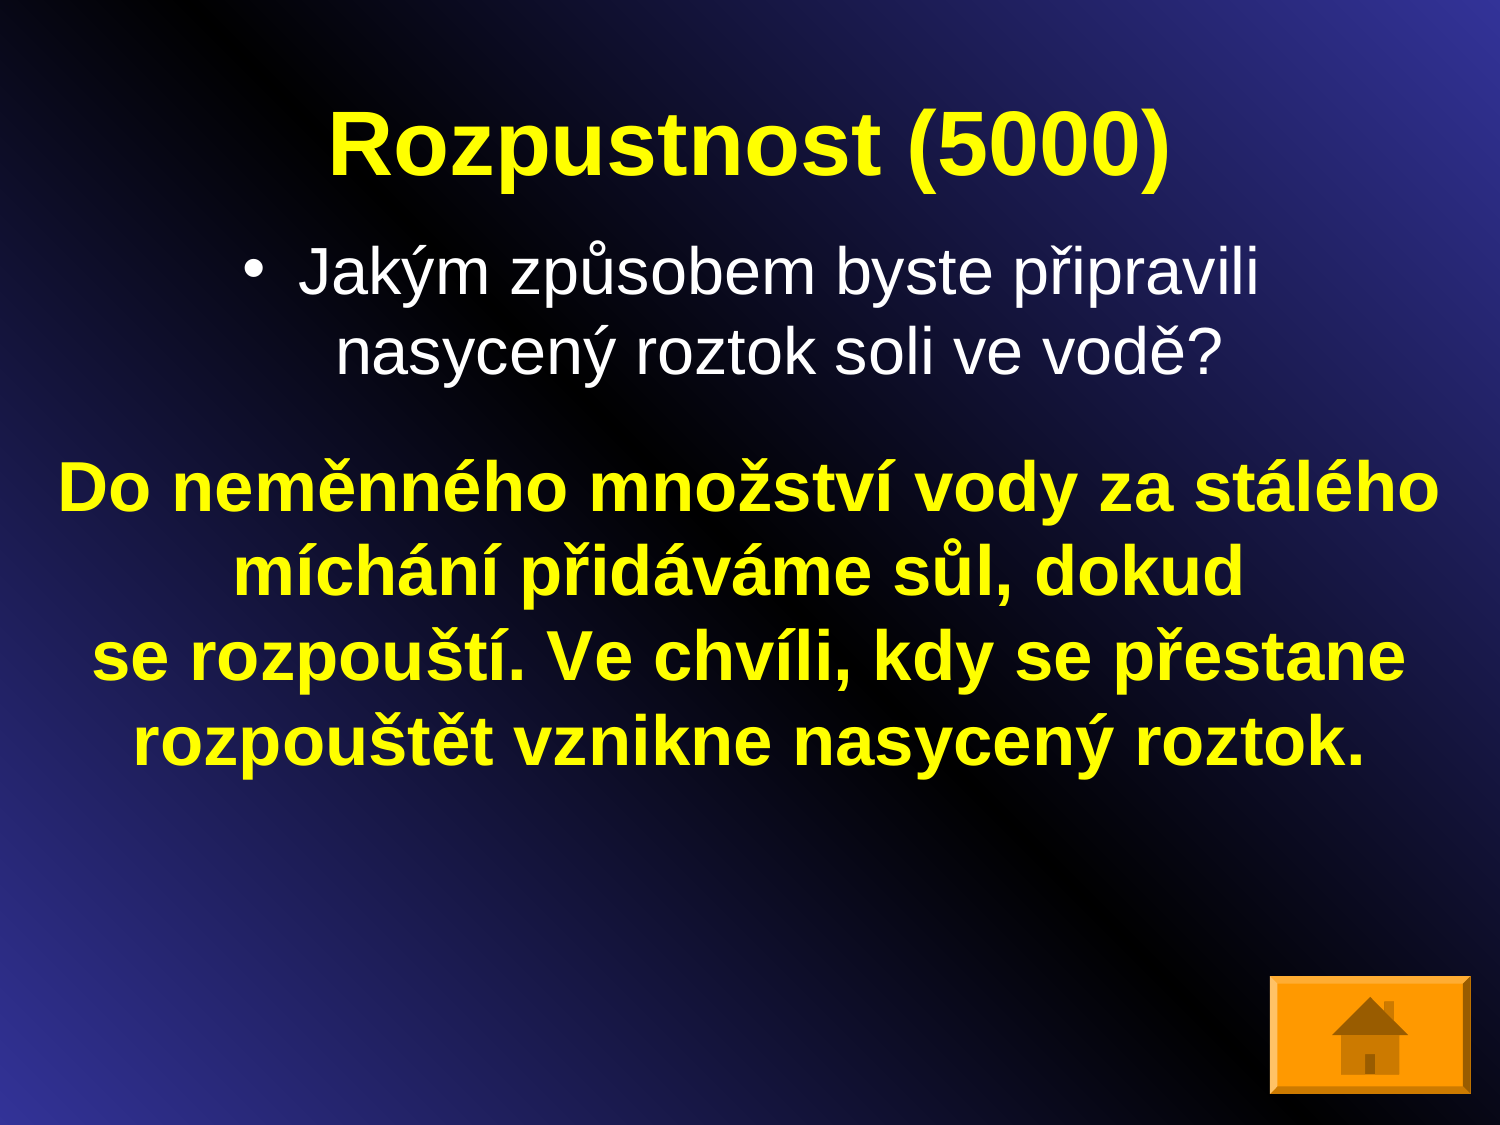

# Rozpustnost (5000)
Jakým způsobem byste připravili nasycený roztok soli ve vodě?
Do neměnného množství vody za stálého míchání přidáváme sůl, dokud
se rozpouští. Ve chvíli, kdy se přestane rozpouštět vznikne nasycený roztok.